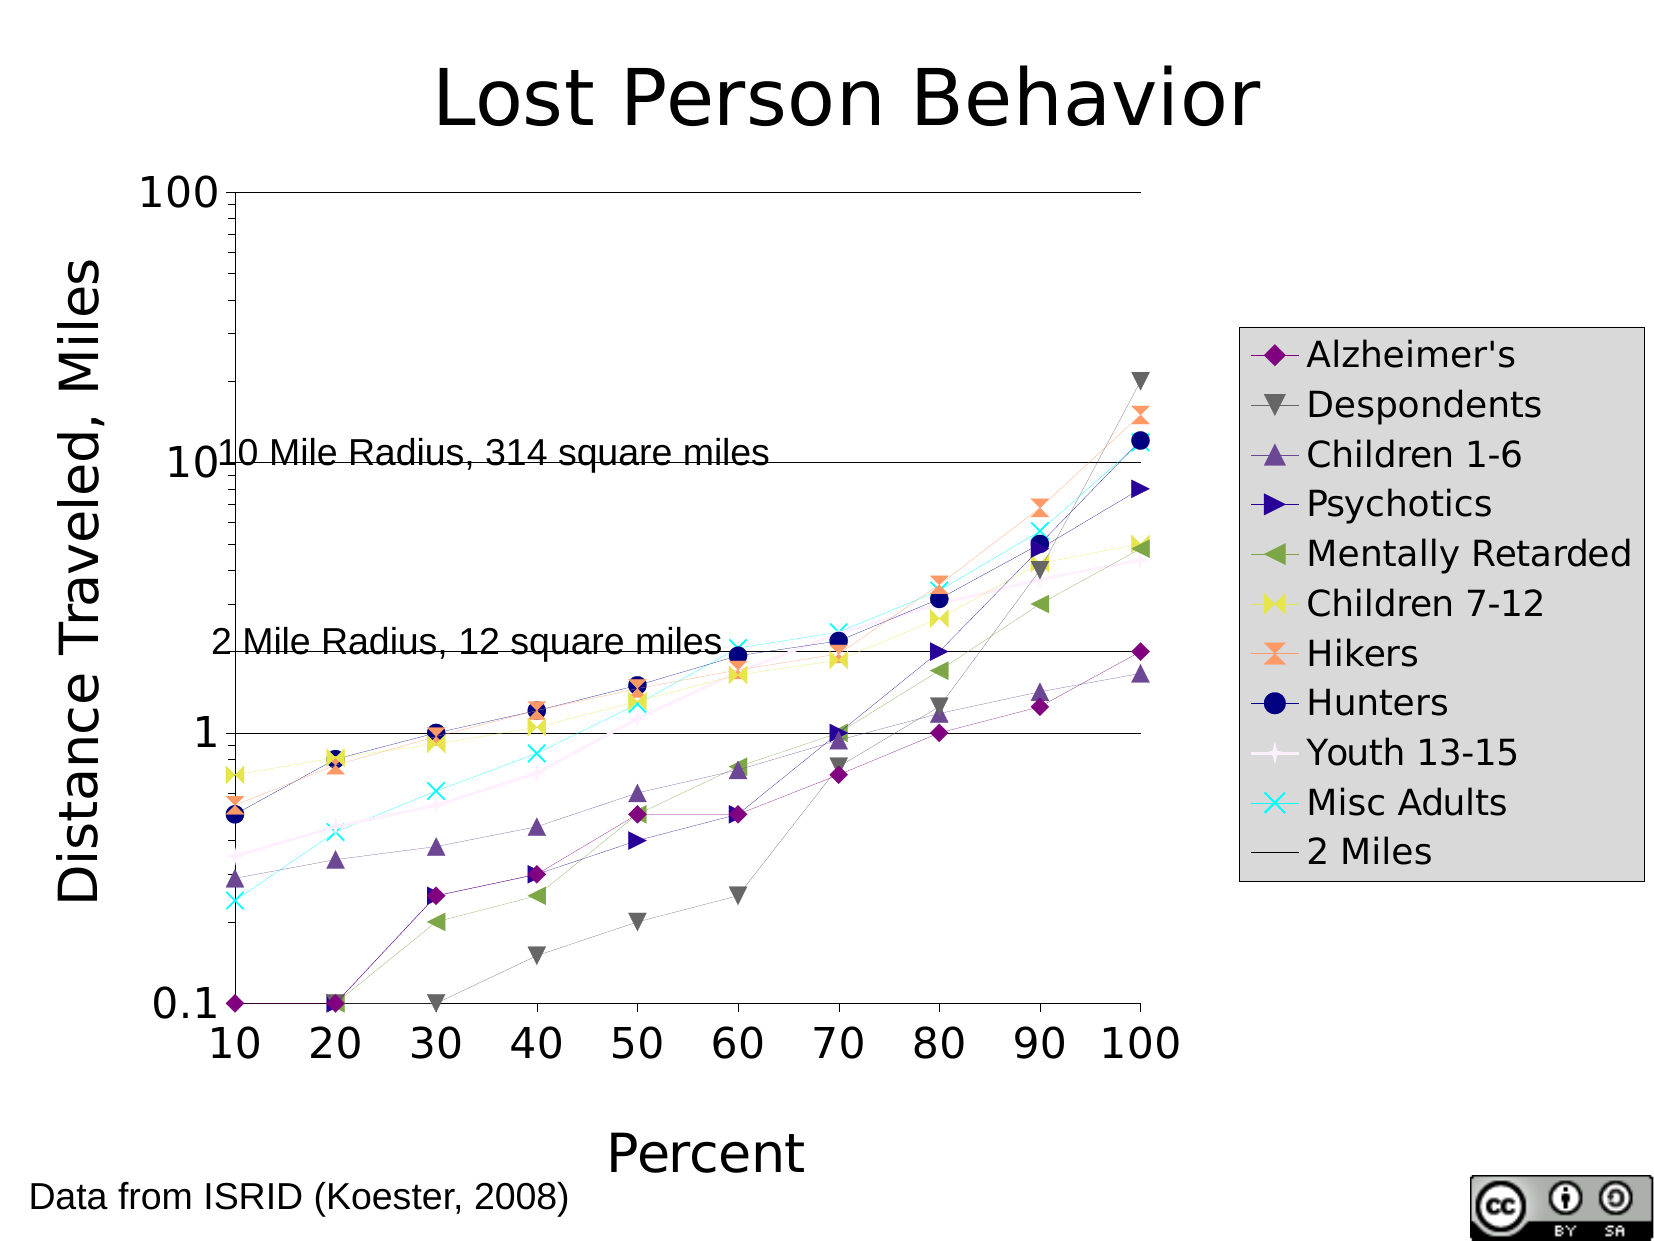

10 Mile Radius, 314 square miles
2 Mile Radius, 12 square miles
Data from ISRID (Koester, 2008)